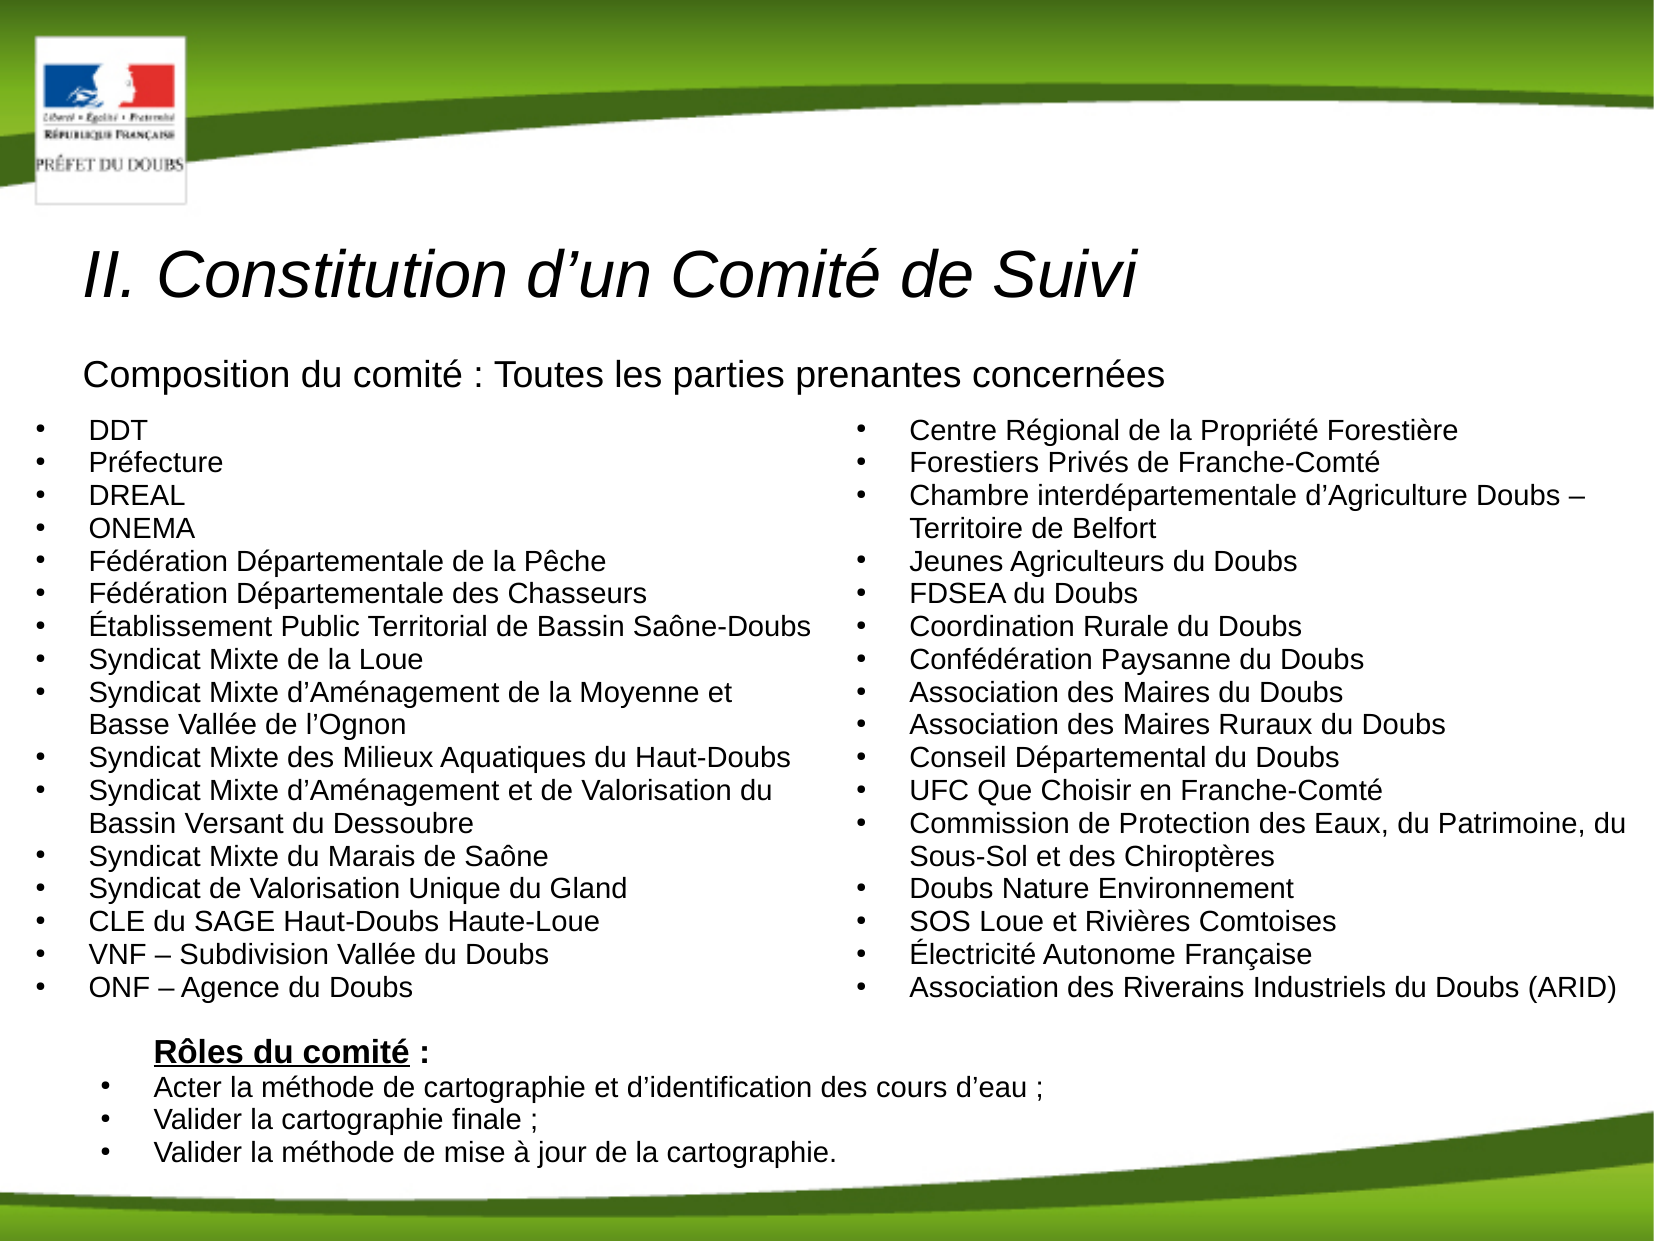

# Constitution d’un Comité de Suivi Composition du comité : Toutes les parties prenantes concernées
DDT
Préfecture
DREAL
ONEMA
Fédération Départementale de la Pêche
Fédération Départementale des Chasseurs
Établissement Public Territorial de Bassin Saône-Doubs
Syndicat Mixte de la Loue
Syndicat Mixte d’Aménagement de la Moyenne et Basse Vallée de l’Ognon
Syndicat Mixte des Milieux Aquatiques du Haut-Doubs
Syndicat Mixte d’Aménagement et de Valorisation du Bassin Versant du Dessoubre
Syndicat Mixte du Marais de Saône
Syndicat de Valorisation Unique du Gland
CLE du SAGE Haut-Doubs Haute-Loue
VNF – Subdivision Vallée du Doubs
ONF – Agence du Doubs
Centre Régional de la Propriété Forestière
Forestiers Privés de Franche-Comté
Chambre interdépartementale d’Agriculture Doubs – Territoire de Belfort
Jeunes Agriculteurs du Doubs
FDSEA du Doubs
Coordination Rurale du Doubs
Confédération Paysanne du Doubs
Association des Maires du Doubs
Association des Maires Ruraux du Doubs
Conseil Départemental du Doubs
UFC Que Choisir en Franche-Comté
Commission de Protection des Eaux, du Patrimoine, du Sous-Sol et des Chiroptères
Doubs Nature Environnement
SOS Loue et Rivières Comtoises
Électricité Autonome Française
Association des Riverains Industriels du Doubs (ARID)
Rôles du comité :
Acter la méthode de cartographie et d’identification des cours d’eau ;
Valider la cartographie finale ;
Valider la méthode de mise à jour de la cartographie.